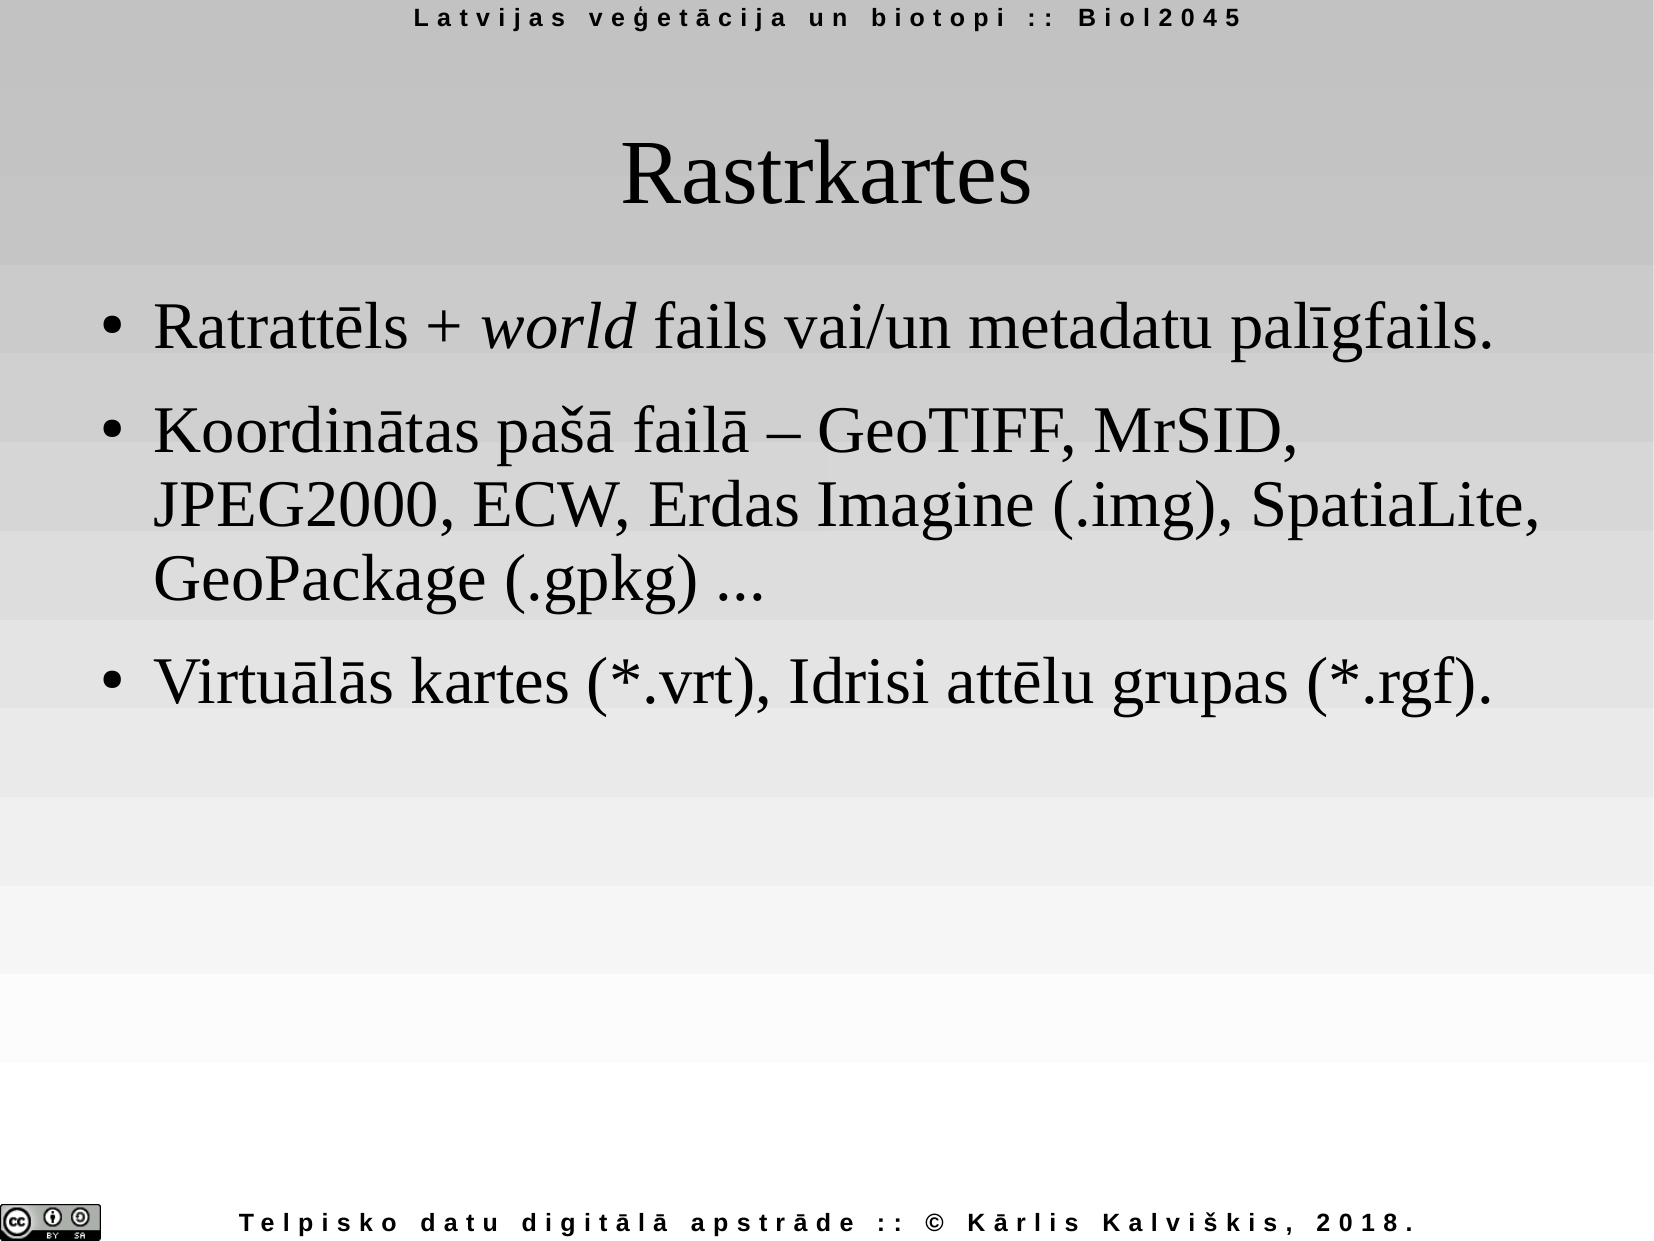

# Rastrkartes
Ratrattēls + world fails vai/un metadatu palīgfails.
Koordinātas pašā failā – GeoTIFF, MrSID, JPEG2000, ECW, Erdas Imagine (.img), SpatiaLite, GeoPackage (.gpkg) ...
Virtuālās kartes (*.vrt), Idrisi attēlu grupas (*.rgf).